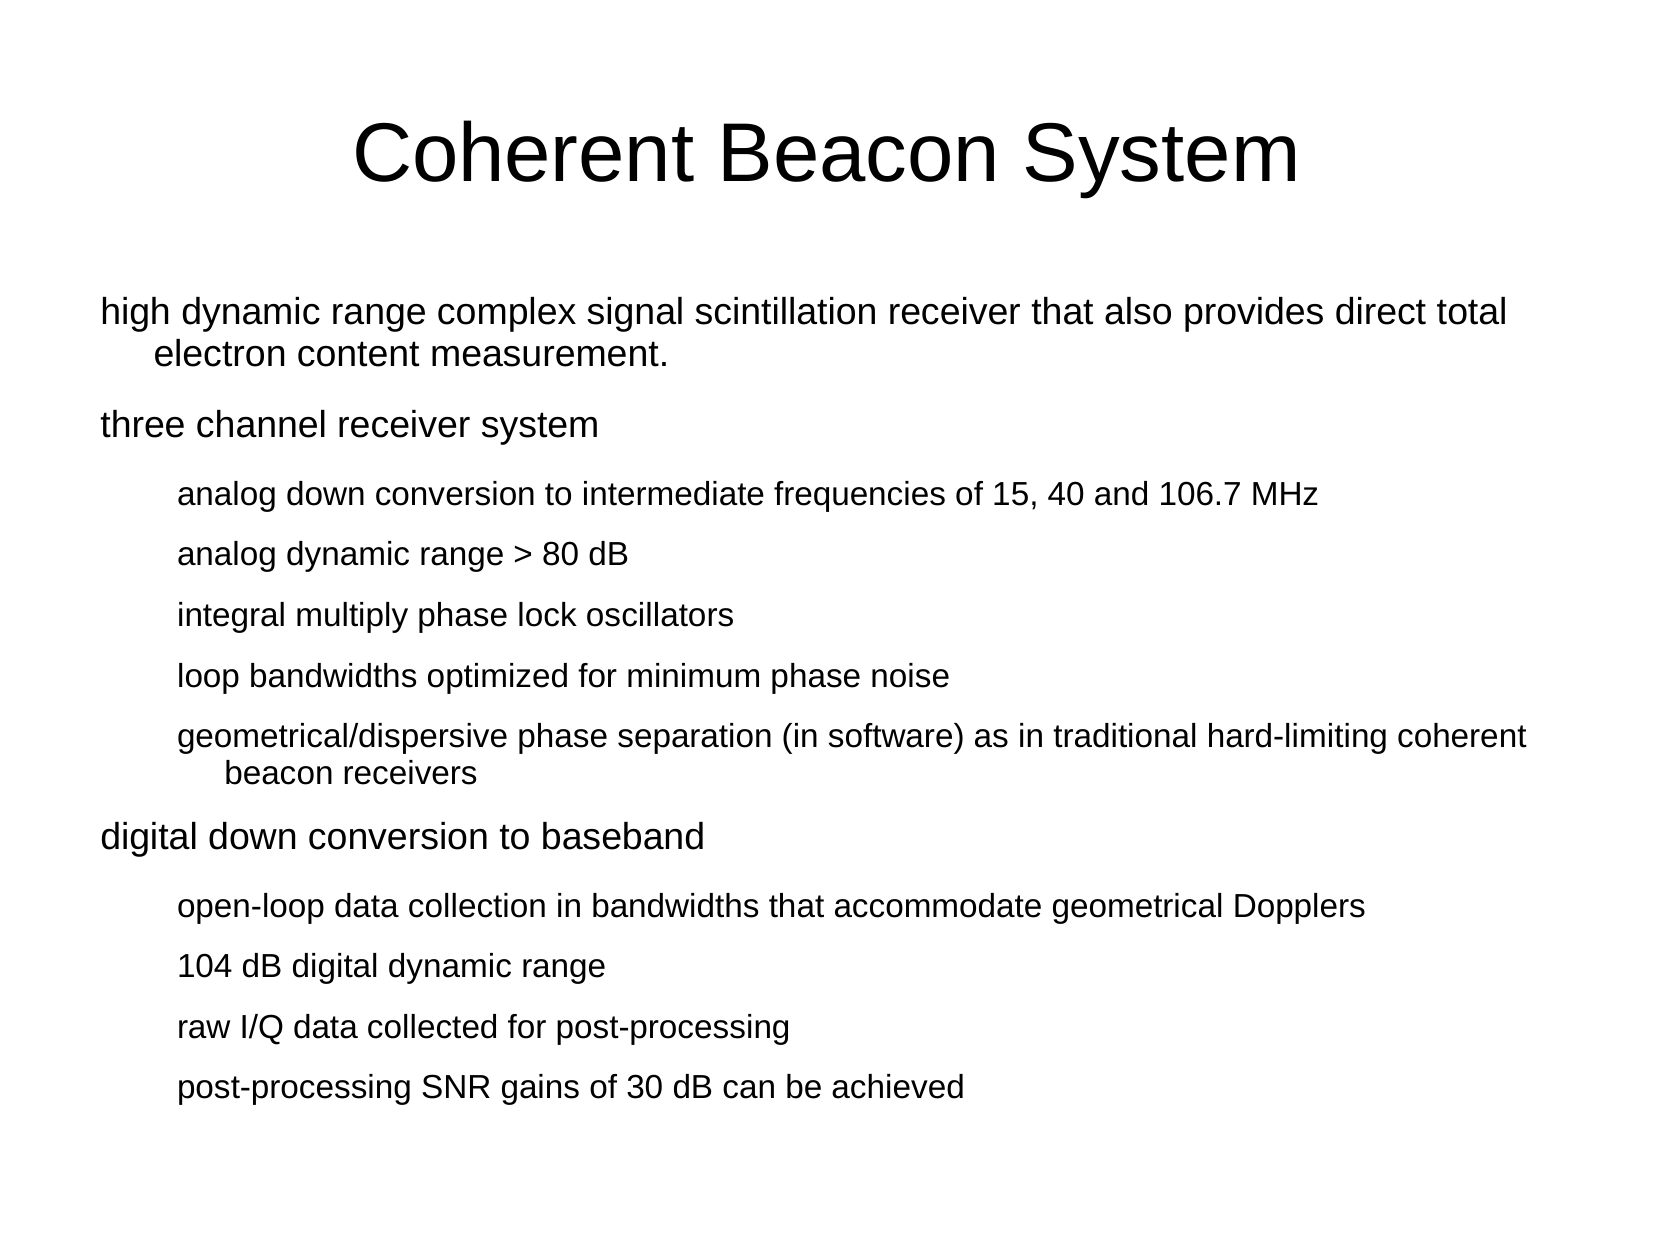

# Coherent Beacon System
high dynamic range complex signal scintillation receiver that also provides direct total electron content measurement.
three channel receiver system
analog down conversion to intermediate frequencies of 15, 40 and 106.7 MHz
analog dynamic range > 80 dB
integral multiply phase lock oscillators
loop bandwidths optimized for minimum phase noise
geometrical/dispersive phase separation (in software) as in traditional hard-limiting coherent beacon receivers
digital down conversion to baseband
open-loop data collection in bandwidths that accommodate geometrical Dopplers
104 dB digital dynamic range
raw I/Q data collected for post-processing
post-processing SNR gains of 30 dB can be achieved